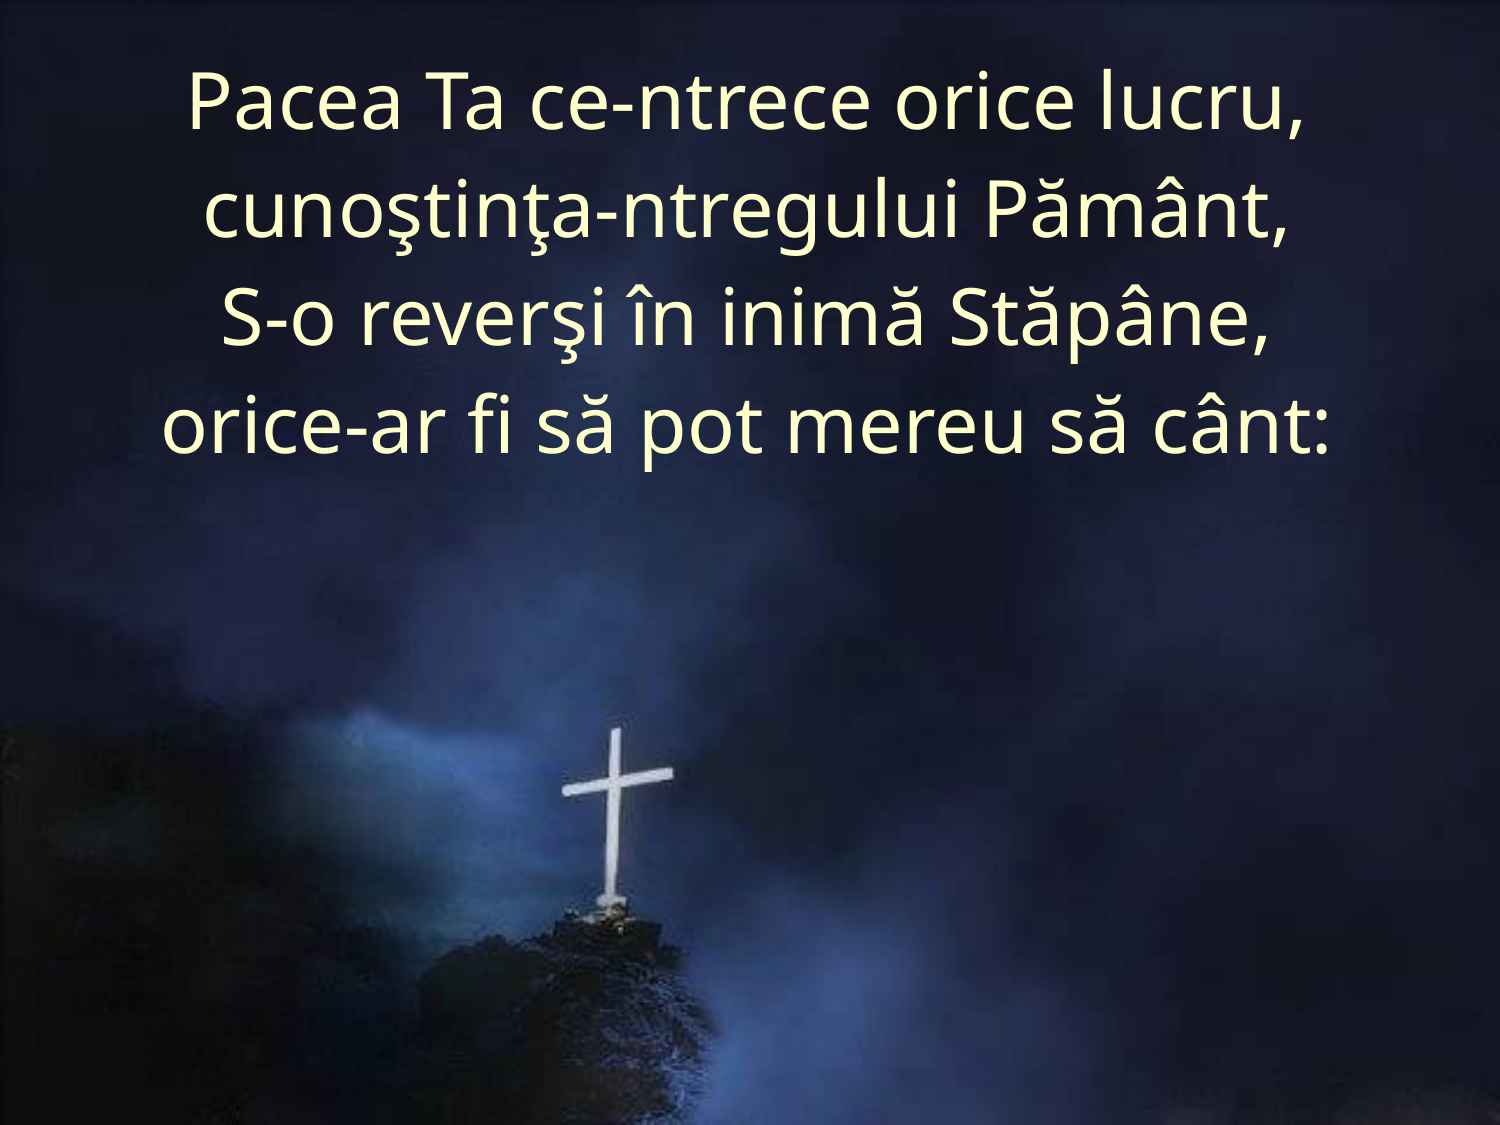

Pacea Ta ce-ntrece orice lucru,
cunoştinţa-ntregului Pământ,
S-o reverşi în inimă Stăpâne,
orice-ar fi să pot mereu să cânt: